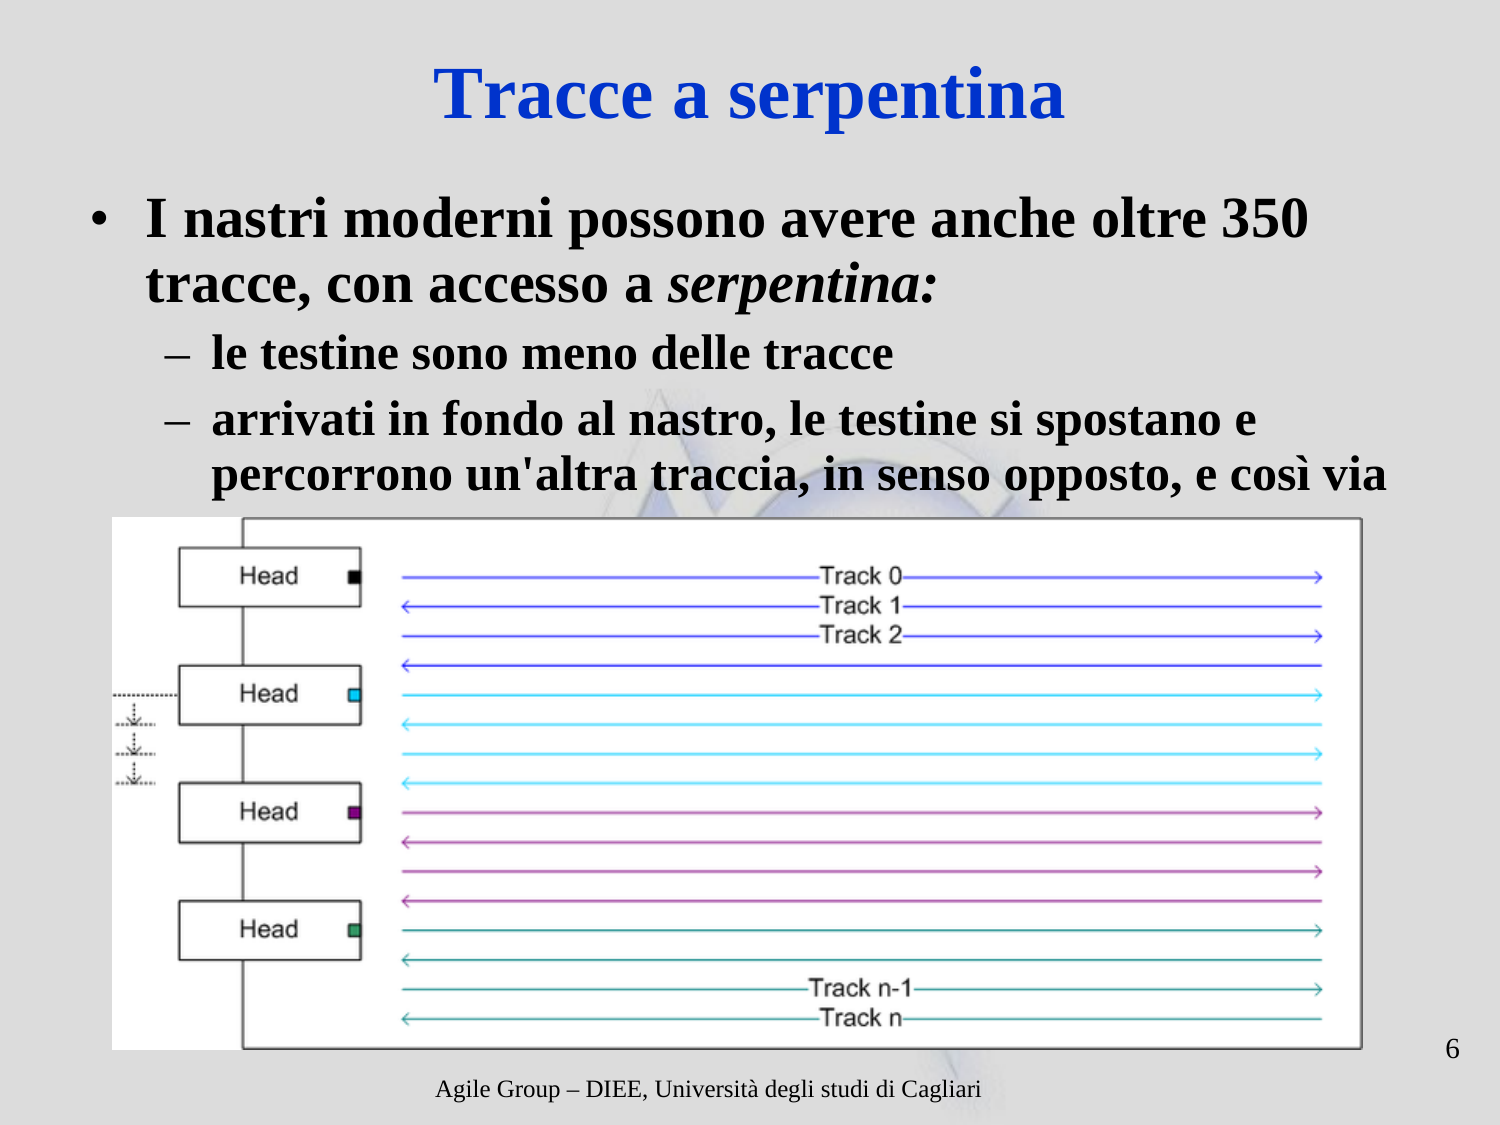

# Tracce a serpentina
I nastri moderni possono avere anche oltre 350 tracce, con accesso a serpentina:
le testine sono meno delle tracce
arrivati in fondo al nastro, le testine si spostano e percorrono un'altra traccia, in senso opposto, e così via
6